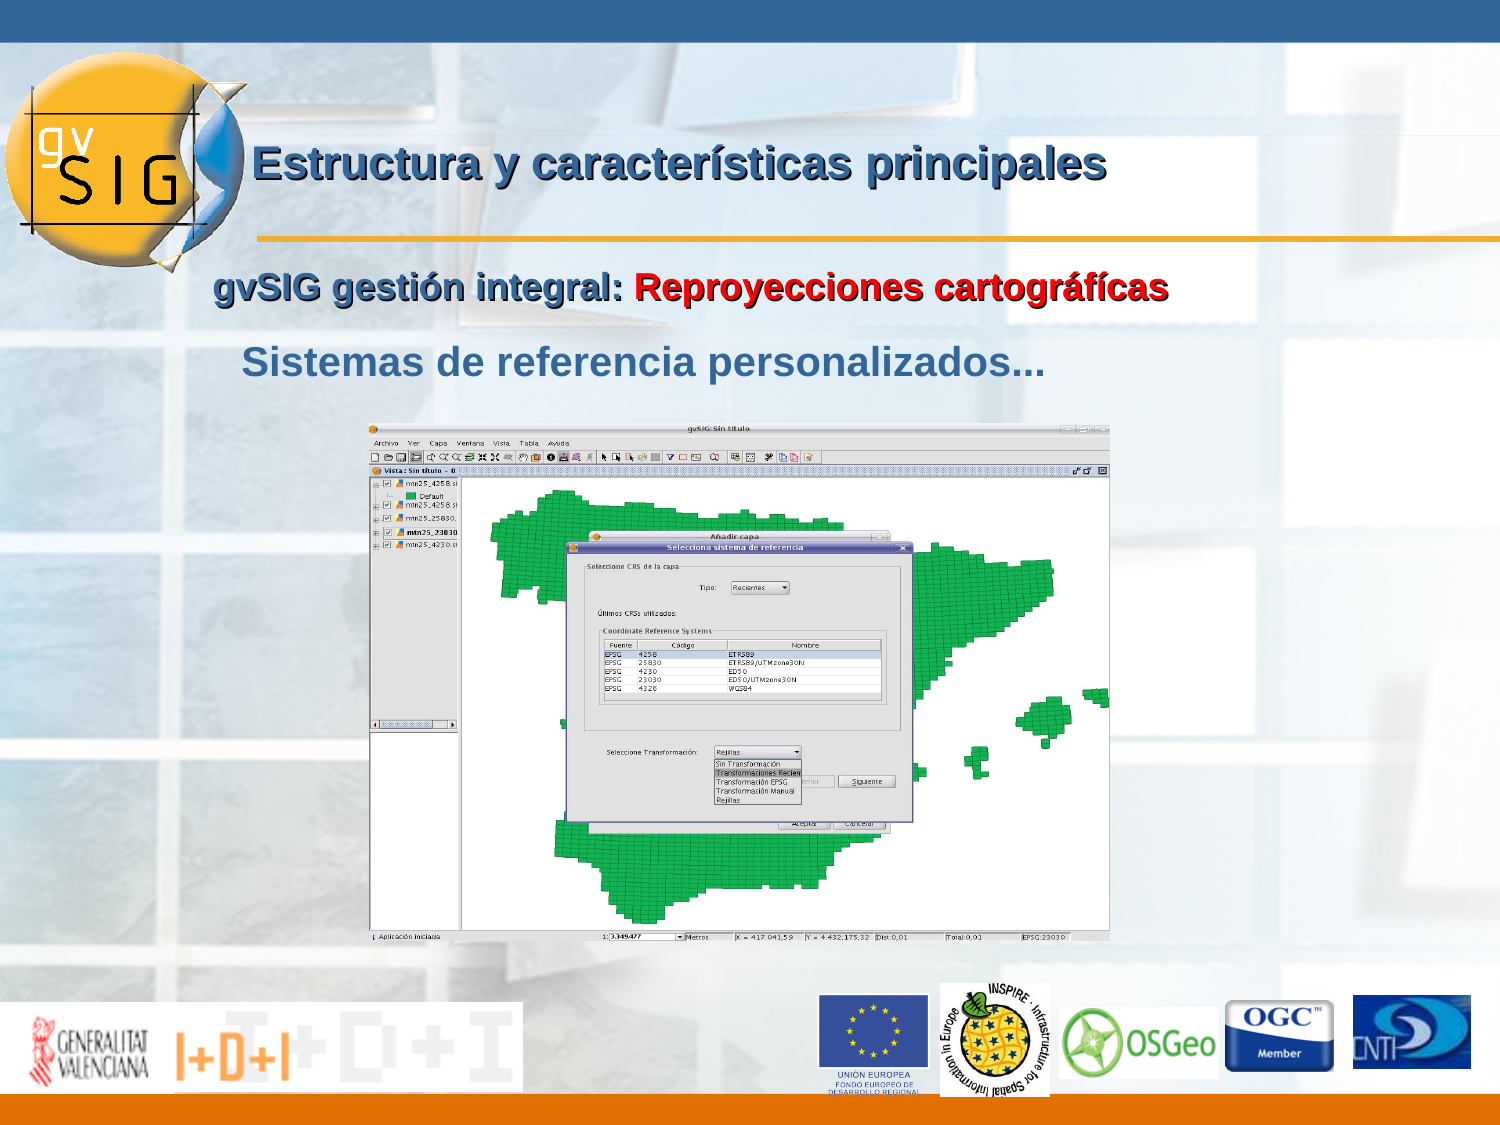

Estructura y características principales
gvSIG gestión integral: Reproyecciones cartográfícas
Sistemas de referencia personalizados...